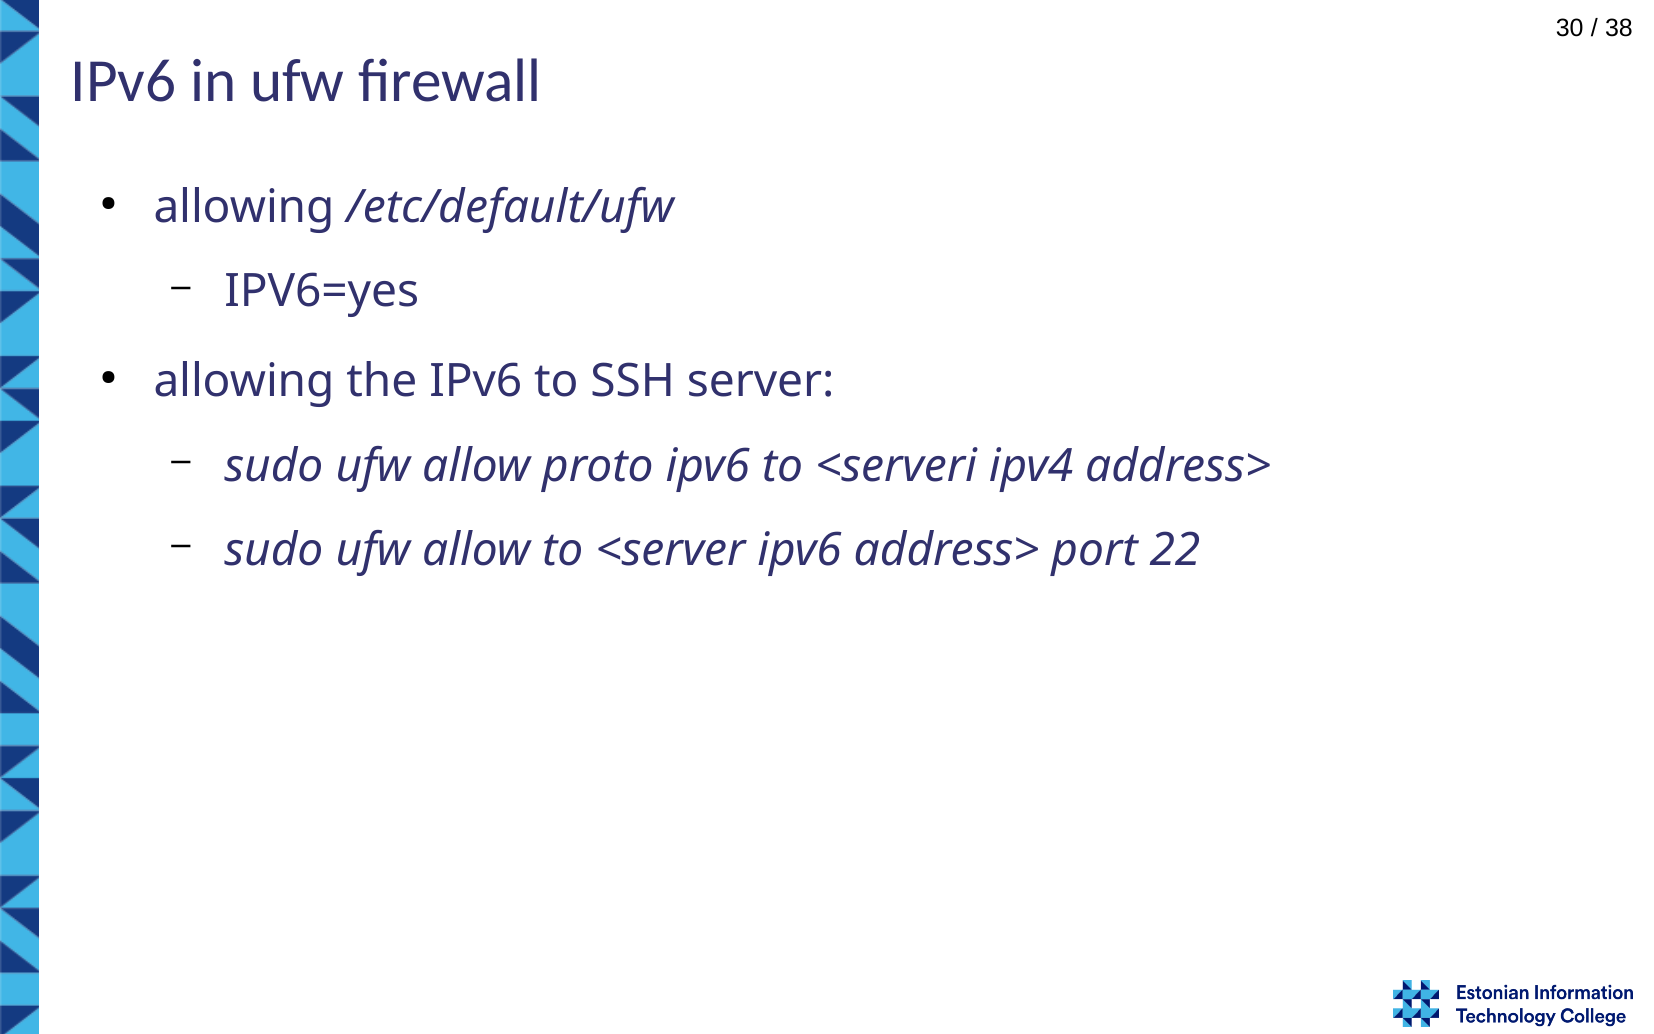

# IPv6 in ufw firewall
allowing /etc/default/ufw
IPV6=yes
allowing the IPv6 to SSH server:
sudo ufw allow proto ipv6 to <serveri ipv4 address>
sudo ufw allow to <server ipv6 address> port 22